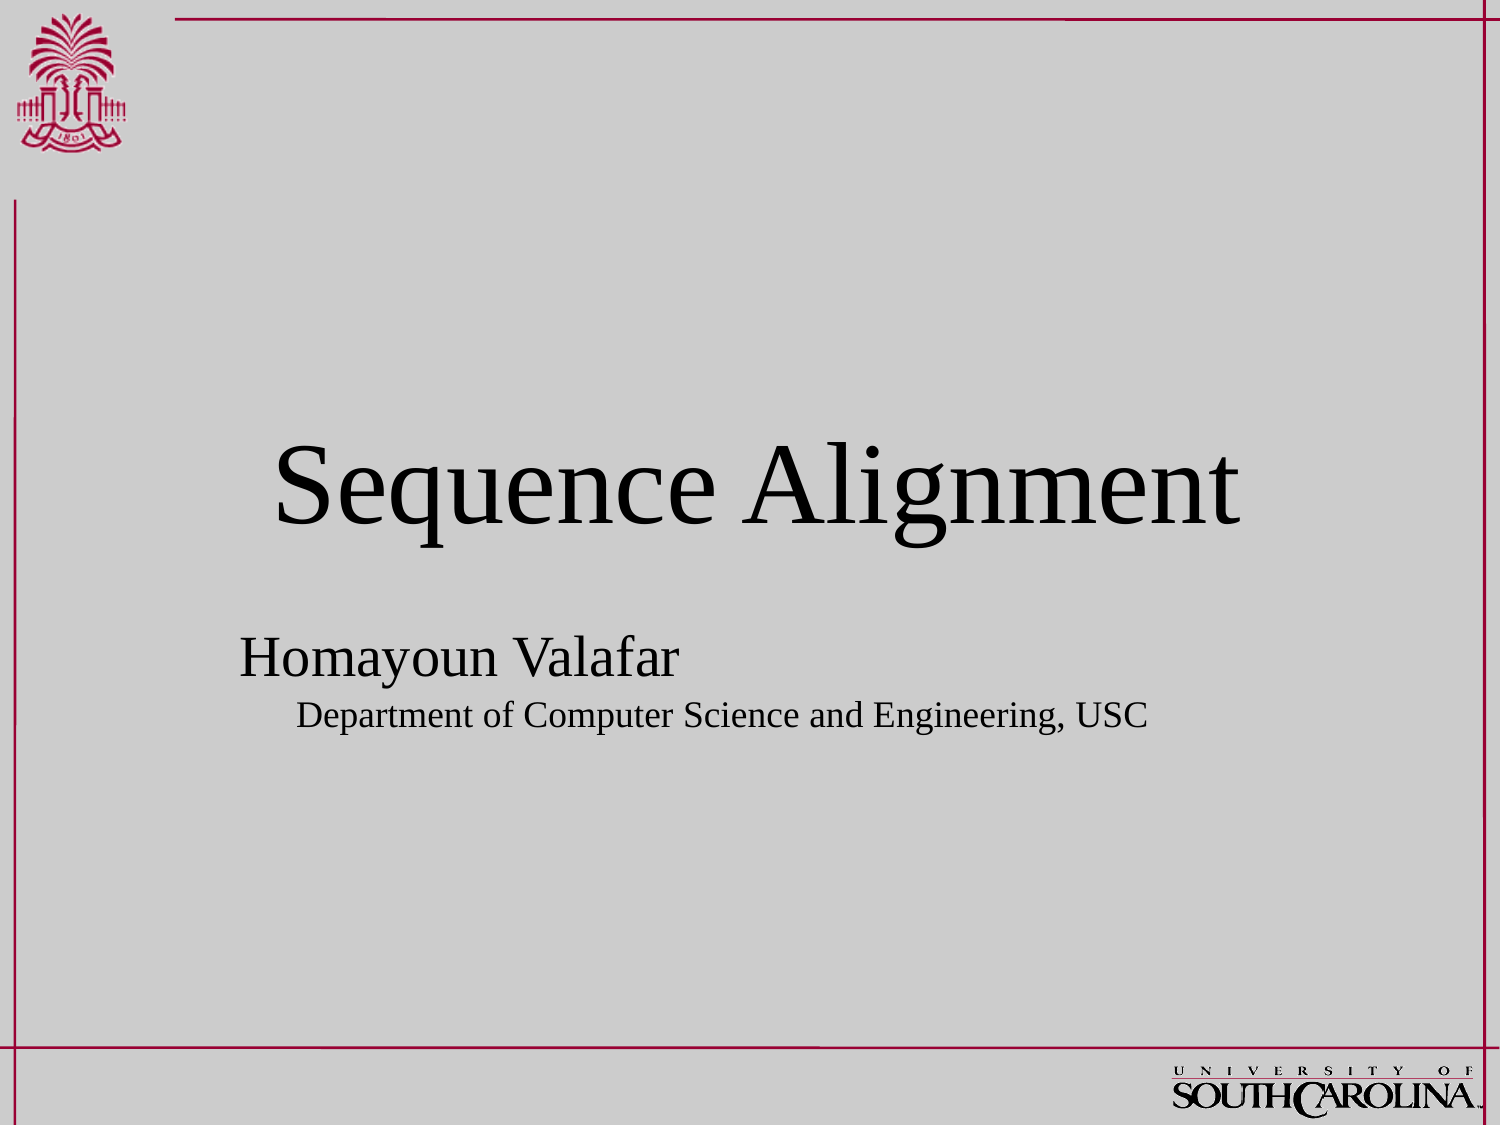

# Sequence Alignment
Homayoun Valafar
	Department of Computer Science and Engineering, USC